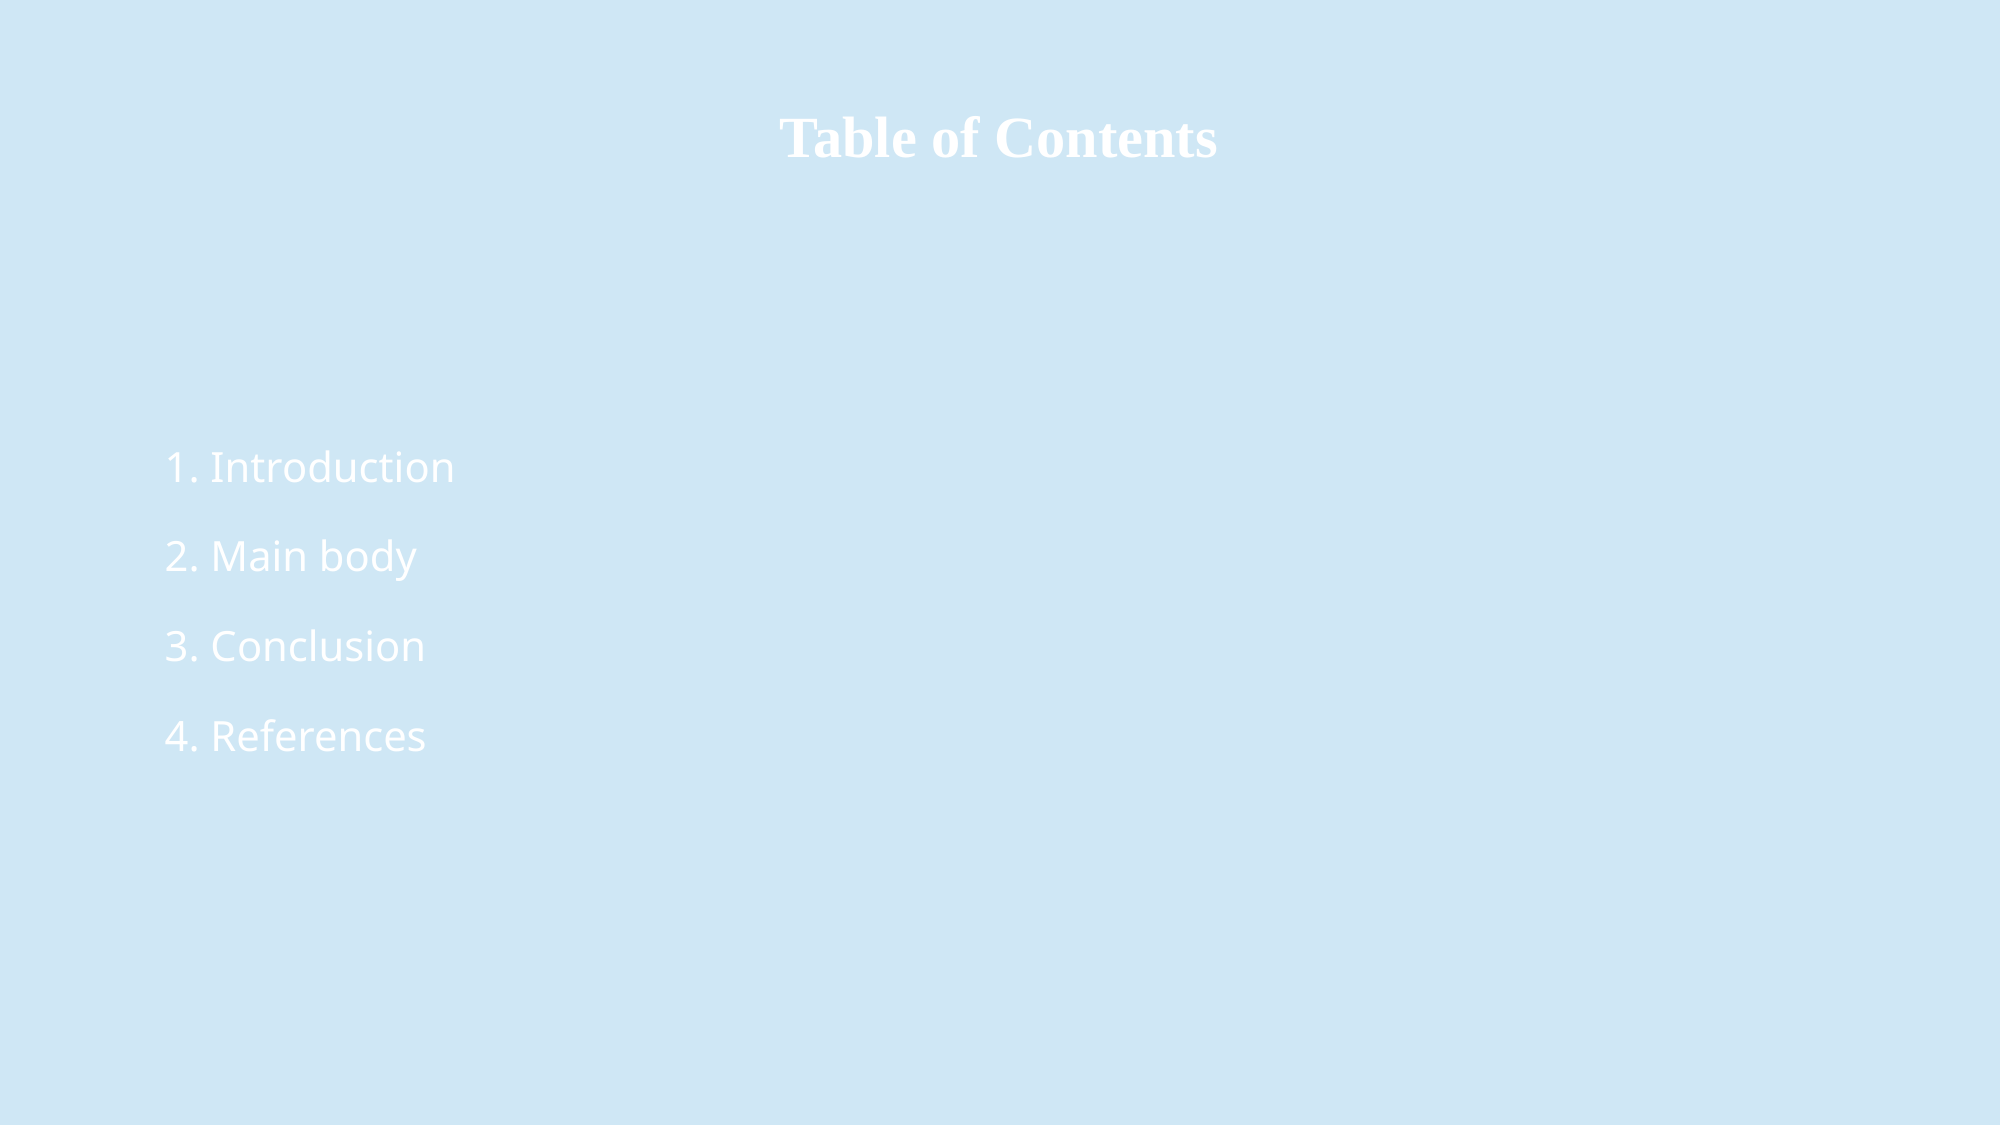

# Table of Contents
1. Introduction
2. Main body
3. Conclusion
4. References